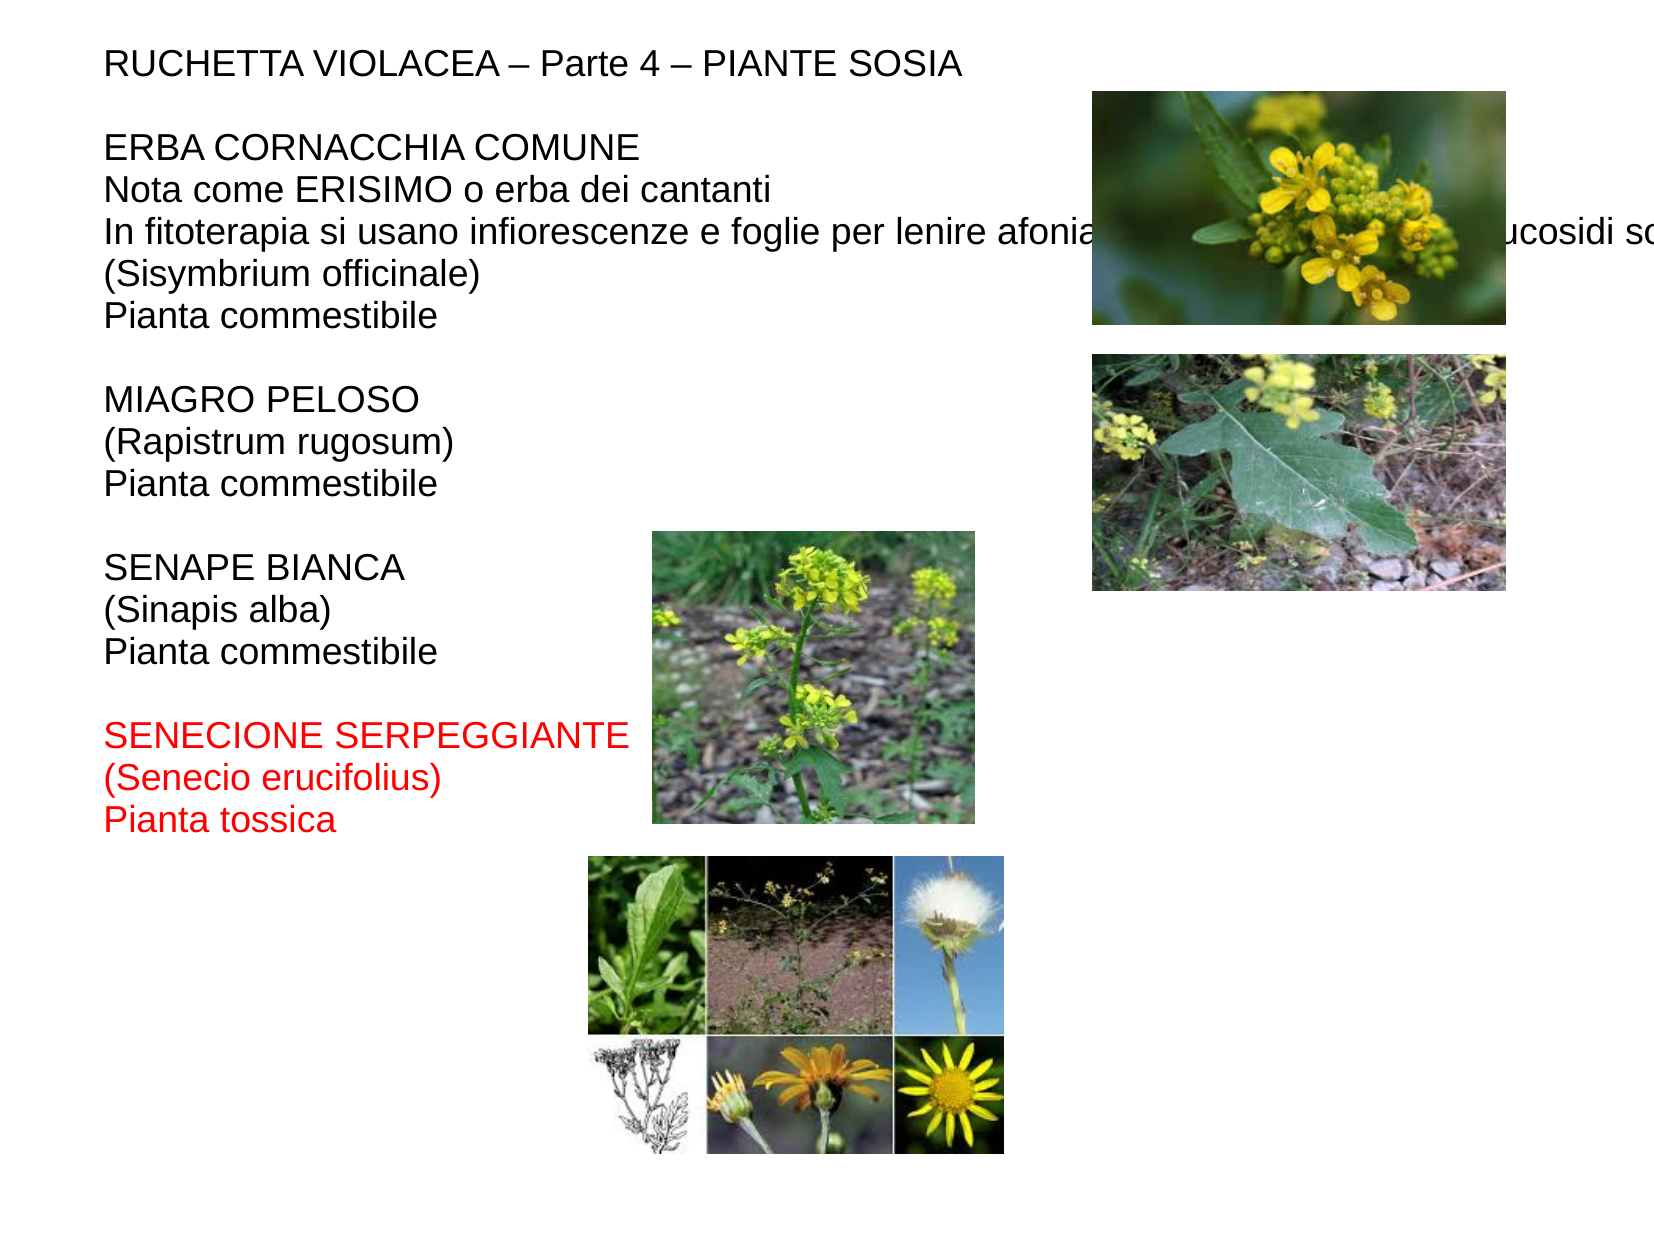

RUCHETTA VIOLACEA – Parte 4 – PIANTE SOSIA
ERBA CORNACCHIA COMUNE
Nota come ERISIMO o erba dei cantanti
In fitoterapia si usano infiorescenze e foglie per lenire afonia e raucedine. Ricco di glucosidi solforati è un potente antifiammatorio per le irritazioni alla gola.
(Sisymbrium officinale)
Pianta commestibile
MIAGRO PELOSO
(Rapistrum rugosum)
Pianta commestibile
SENAPE BIANCA
(Sinapis alba)
Pianta commestibile
SENECIONE SERPEGGIANTE
(Senecio erucifolius)
Pianta tossica